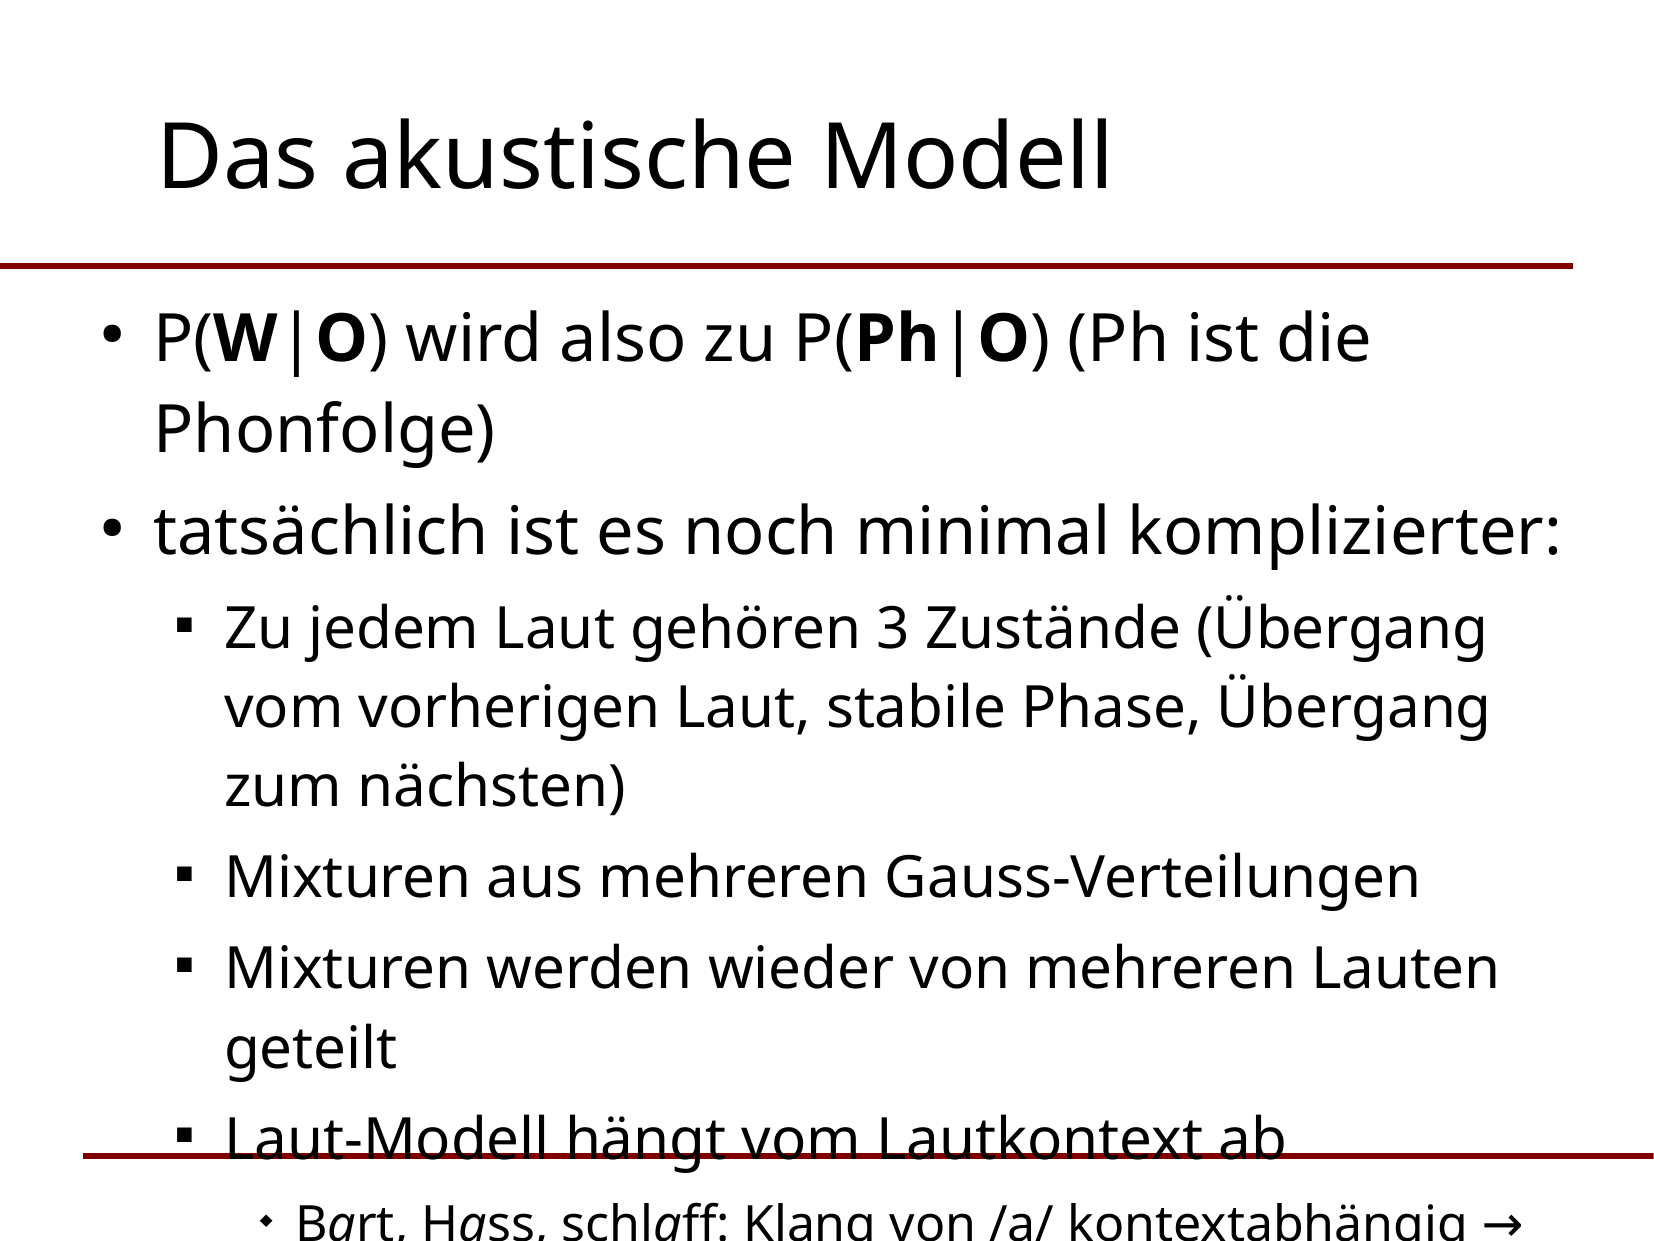

# Das akustische Modell
P(W|O) wird also zu P(Ph|O) (Ph ist die Phonfolge)
tatsächlich ist es noch minimal komplizierter:
Zu jedem Laut gehören 3 Zustände (Übergang vom vorherigen Laut, stabile Phase, Übergang zum nächsten)
Mixturen aus mehreren Gauss-Verteilungen
Mixturen werden wieder von mehreren Lauten geteilt
Laut-Modell hängt vom Lautkontext ab
Bart, Hass, schlaff: Klang von /a/ kontextabhängig → Triphone
… und bestimmt noch mehr